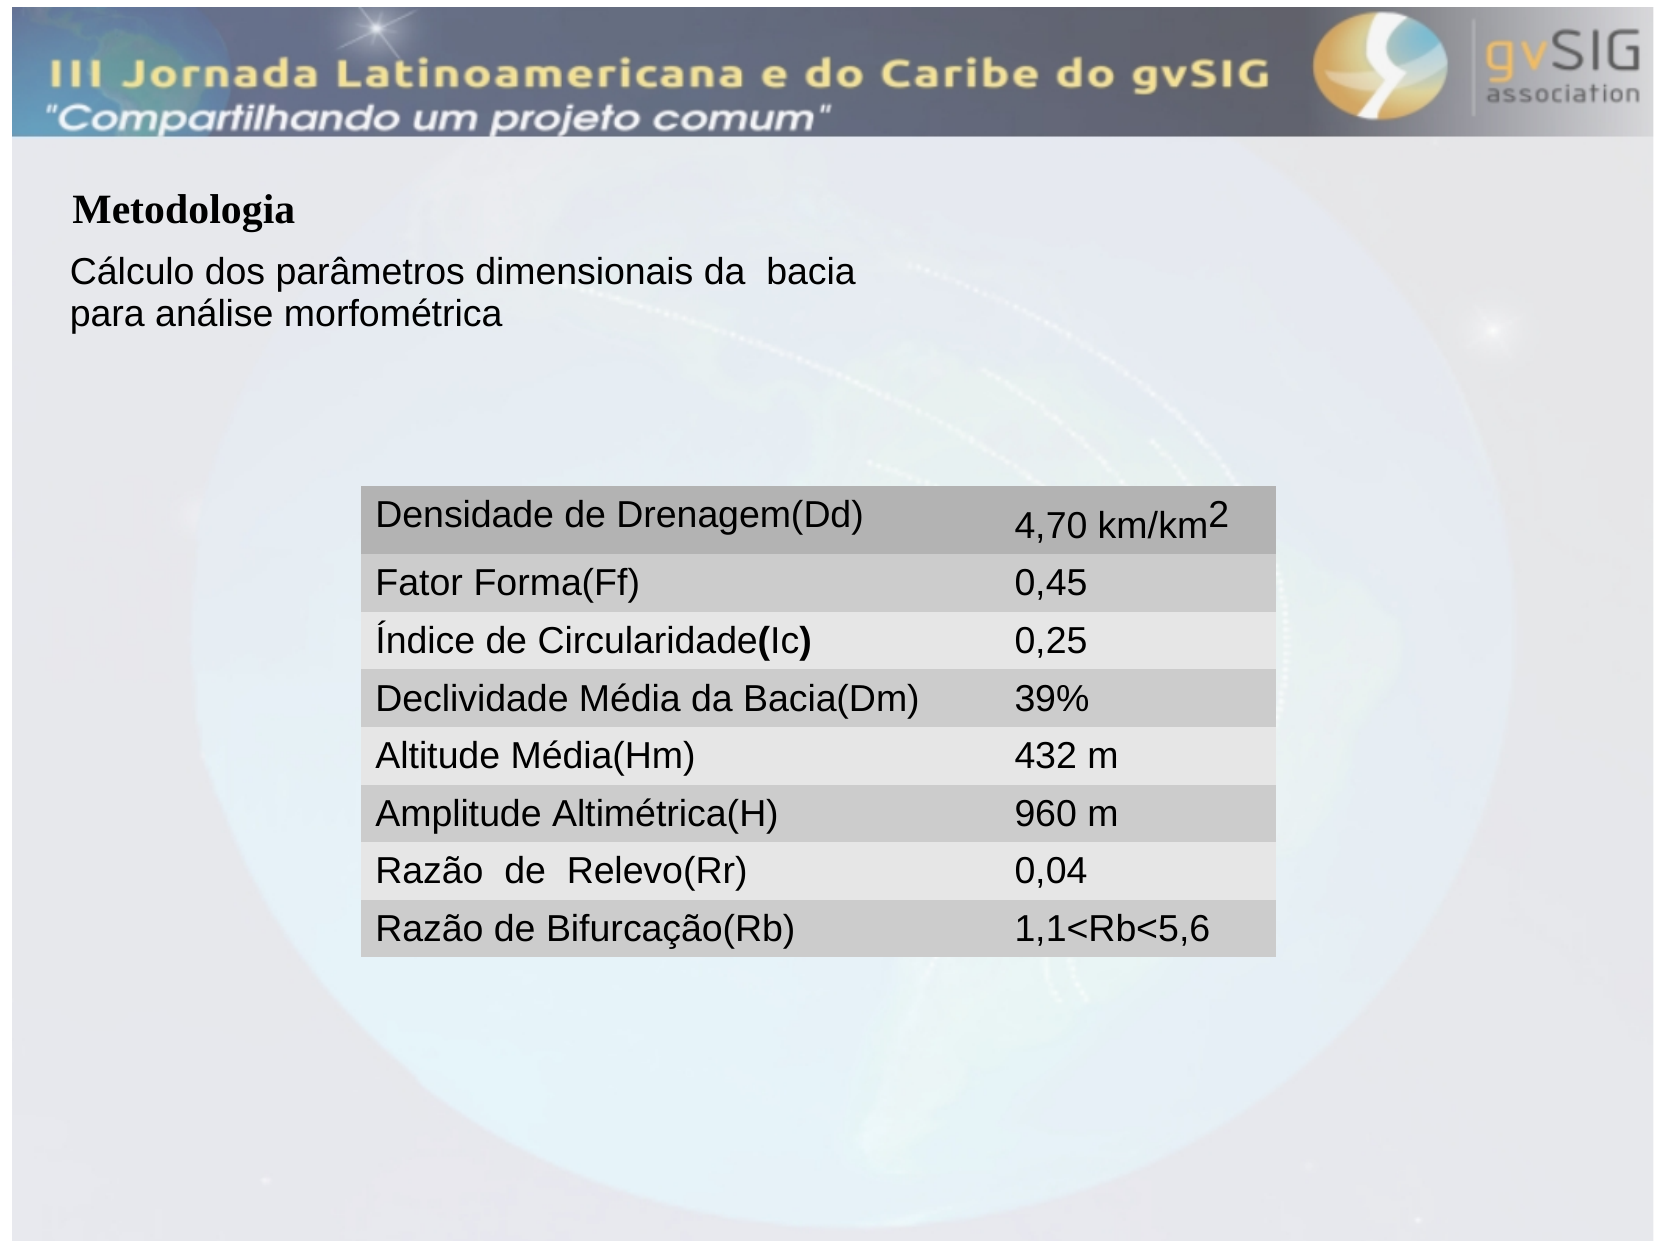

| Metodologia |
| --- |
| Cálculo dos parâmetros dimensionais da bacia para análise morfométrica |
| --- |
| Densidade de Drenagem(Dd) | 4,70 km/km2 |
| --- | --- |
| Fator Forma(Ff) | 0,45 |
| Índice de Circularidade(Ic) | 0,25 |
| Declividade Média da Bacia(Dm) | 39% |
| Altitude Média(Hm) | 432 m |
| Amplitude Altimétrica(H) | 960 m |
| Razão  de  Relevo(Rr) | 0,04 |
| Razão de Bifurcação(Rb) | 1,1<Rb<5,6 |